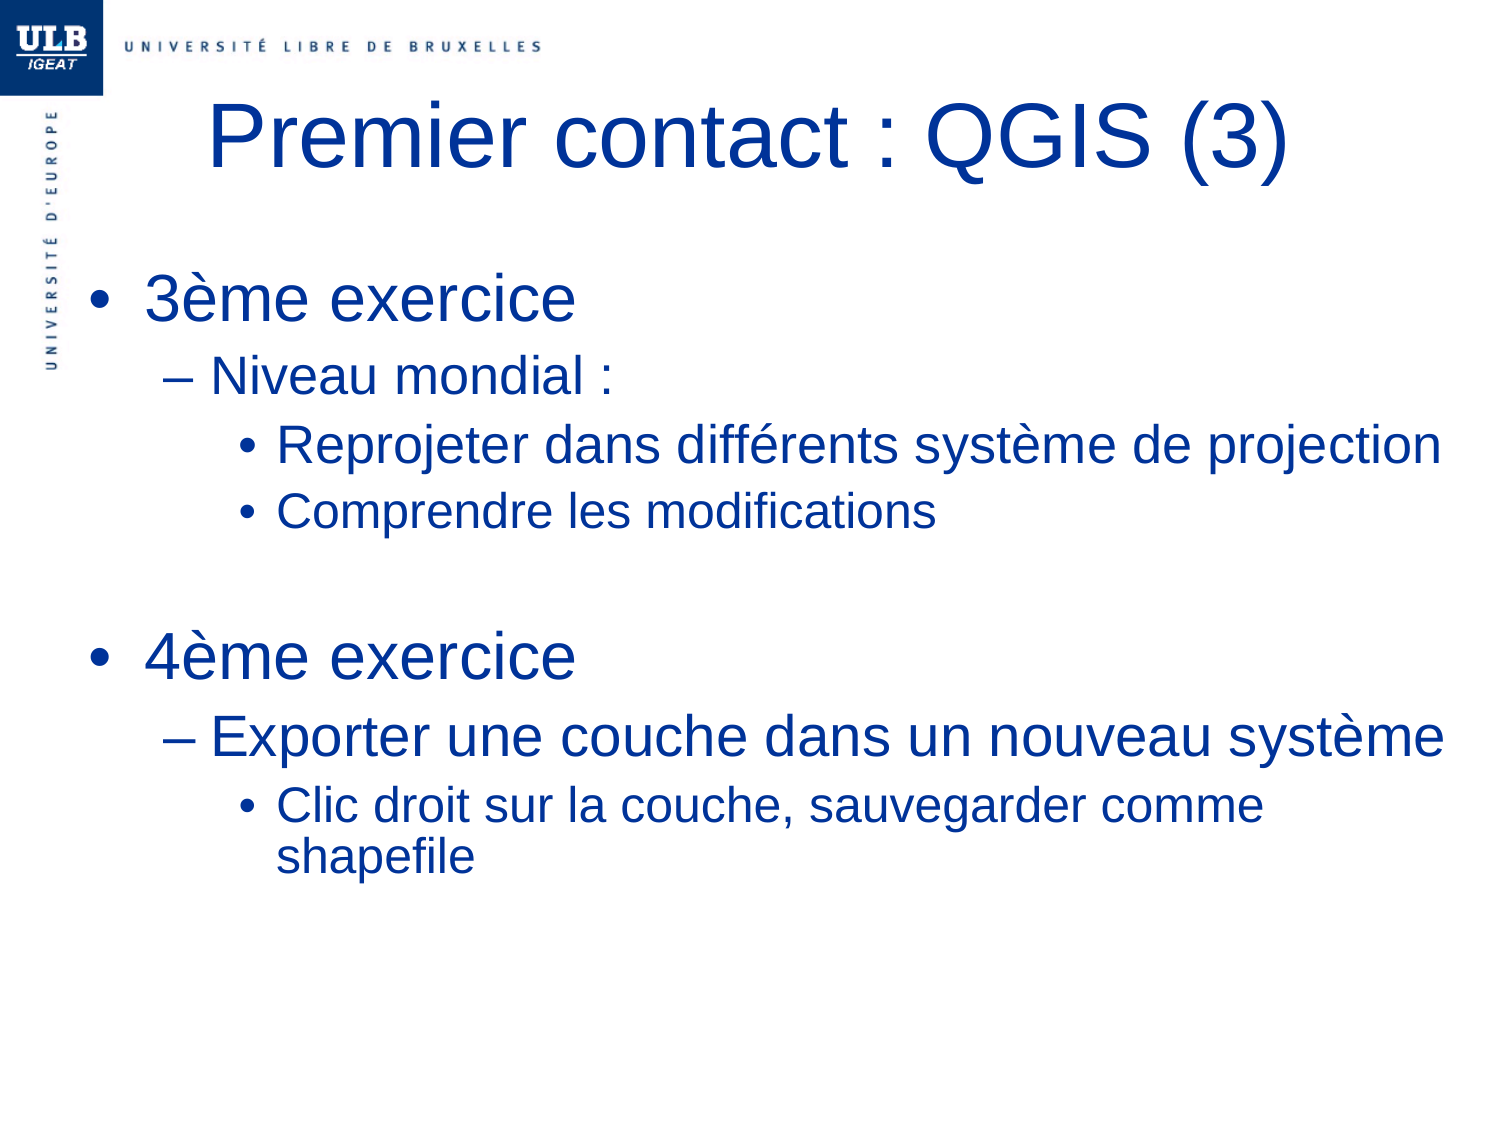

# Premier contact : QGIS (3)
3ème exercice
Niveau mondial :
Reprojeter dans différents système de projection
Comprendre les modifications
4ème exercice
Exporter une couche dans un nouveau système
Clic droit sur la couche, sauvegarder comme shapefile